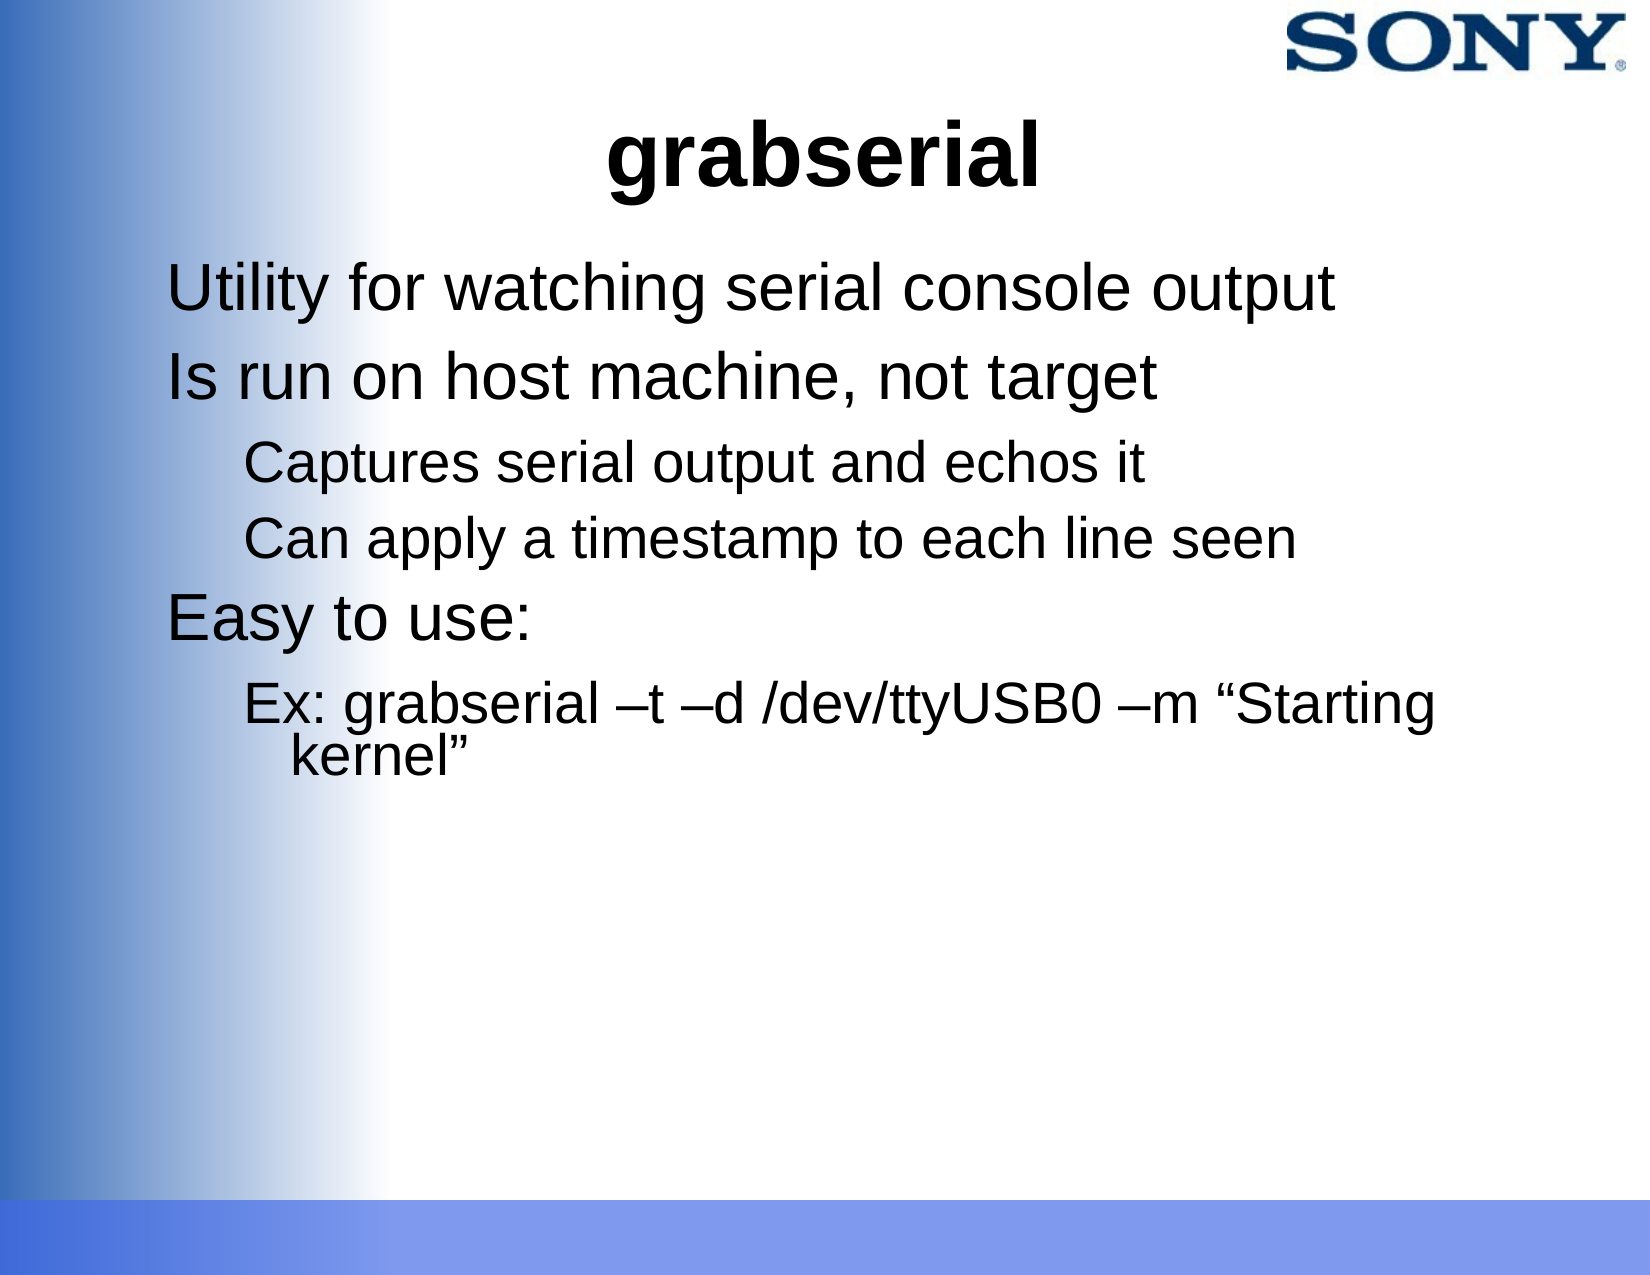

# grabserial
Utility for watching serial console output
Is run on host machine, not target
Captures serial output and echos it
Can apply a timestamp to each line seen
Easy to use:
Ex: grabserial –t –d /dev/ttyUSB0 –m “Starting kernel”